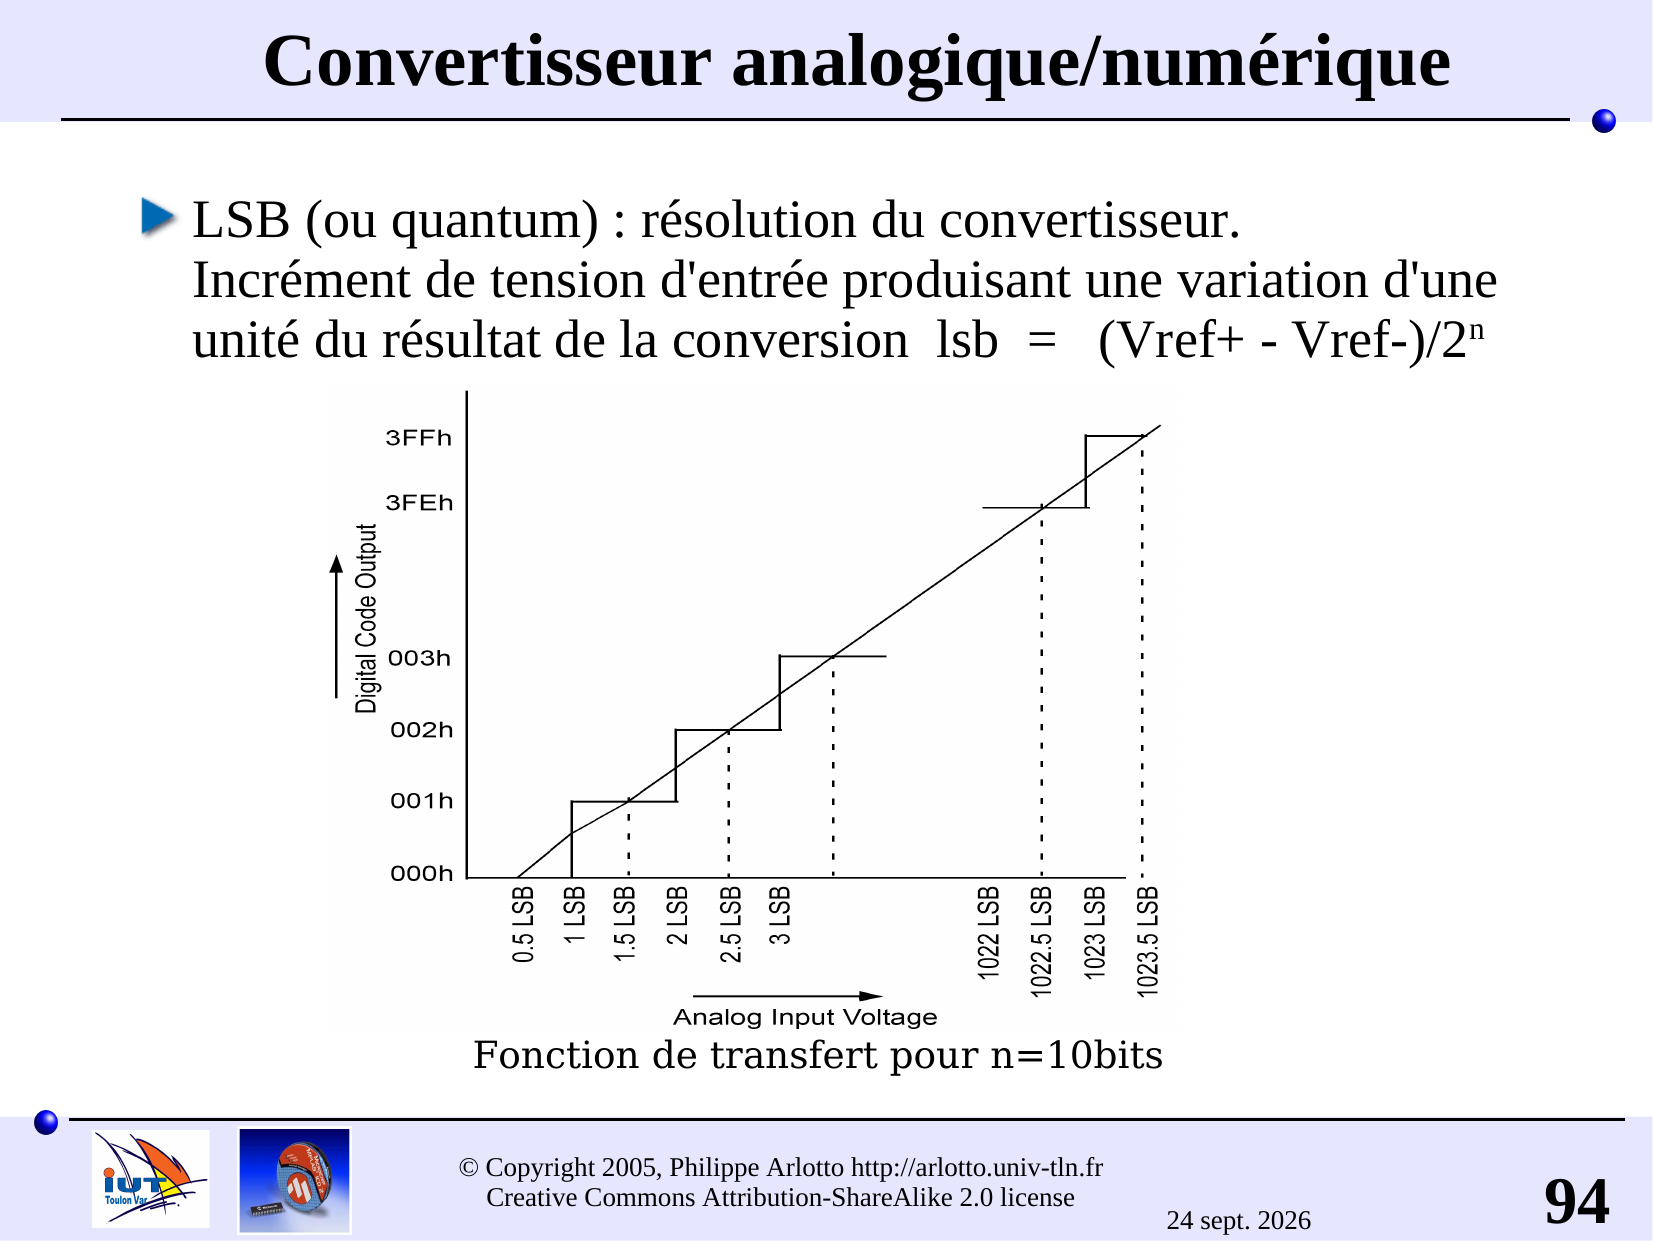

# Convertisseur analogique/numérique
LSB (ou quantum) : résolution du convertisseur.
Incrément de tension d'entrée produisant une variation d'une unité du résultat de la conversion lsb = (Vref+ - Vref-)/2n
Fonction de transfert pour n=10bits